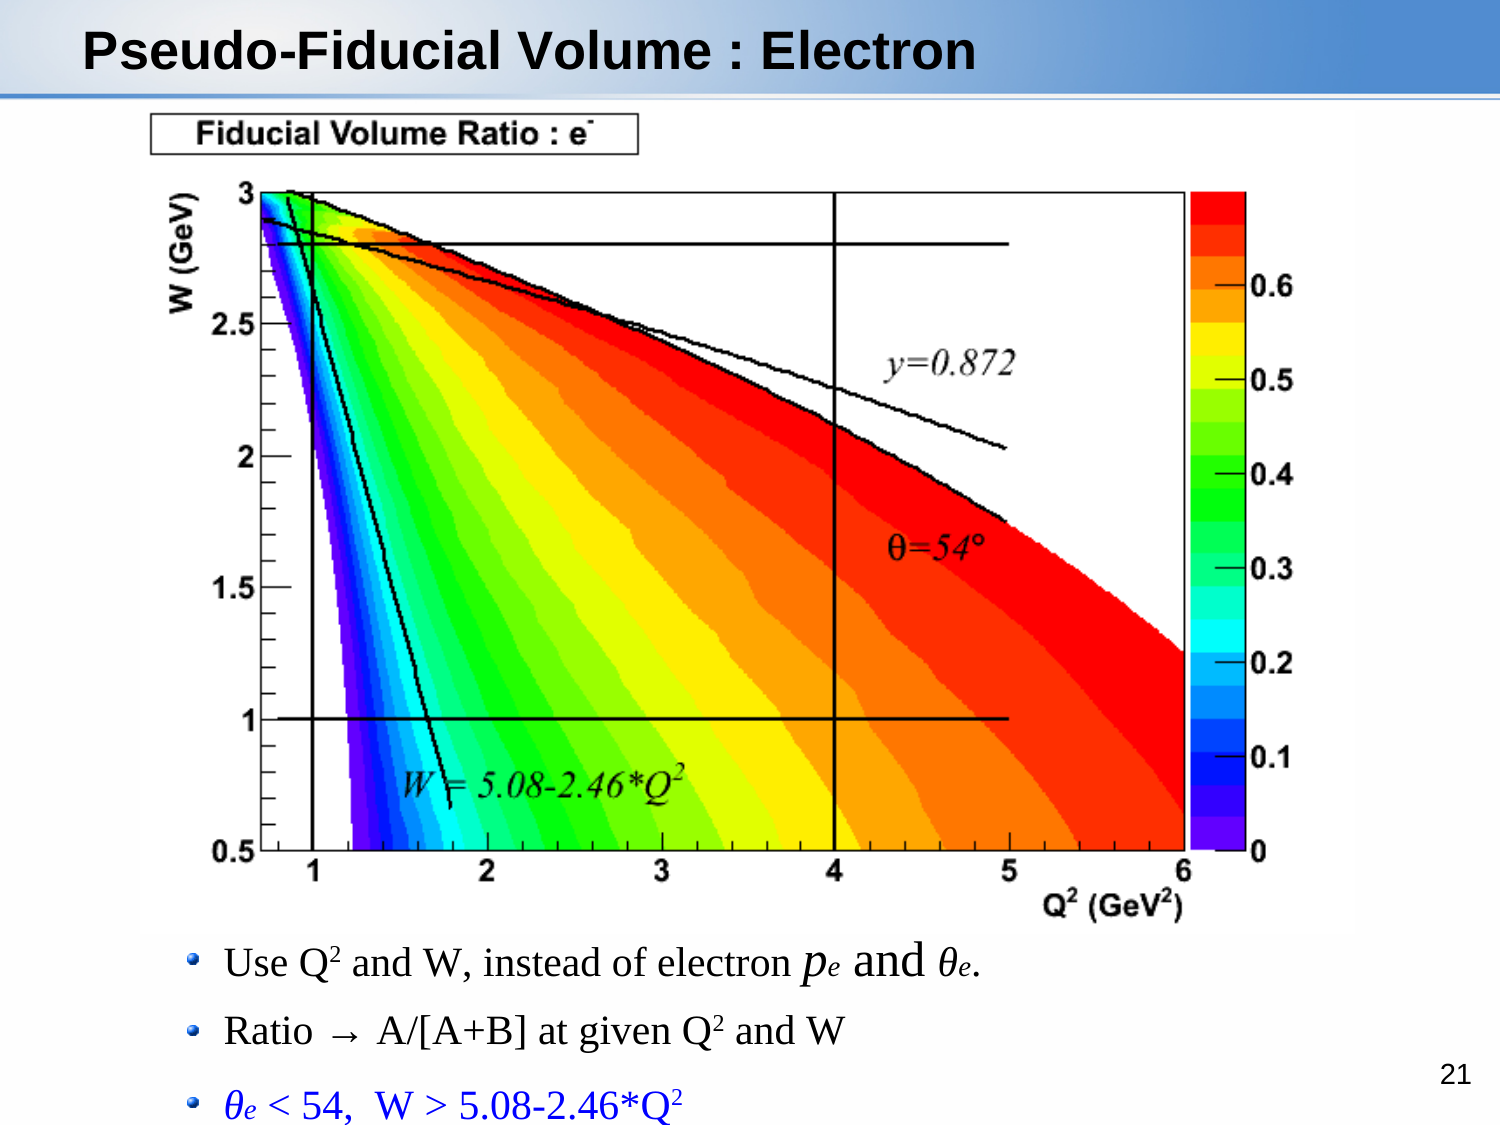

# Pseudo-Fiducial Volume : Electron
Use Q2 and W, instead of electron pe and θe.
Ratio → A/[A+B] at given Q2 and W
θe < 54, W > 5.08-2.46*Q2